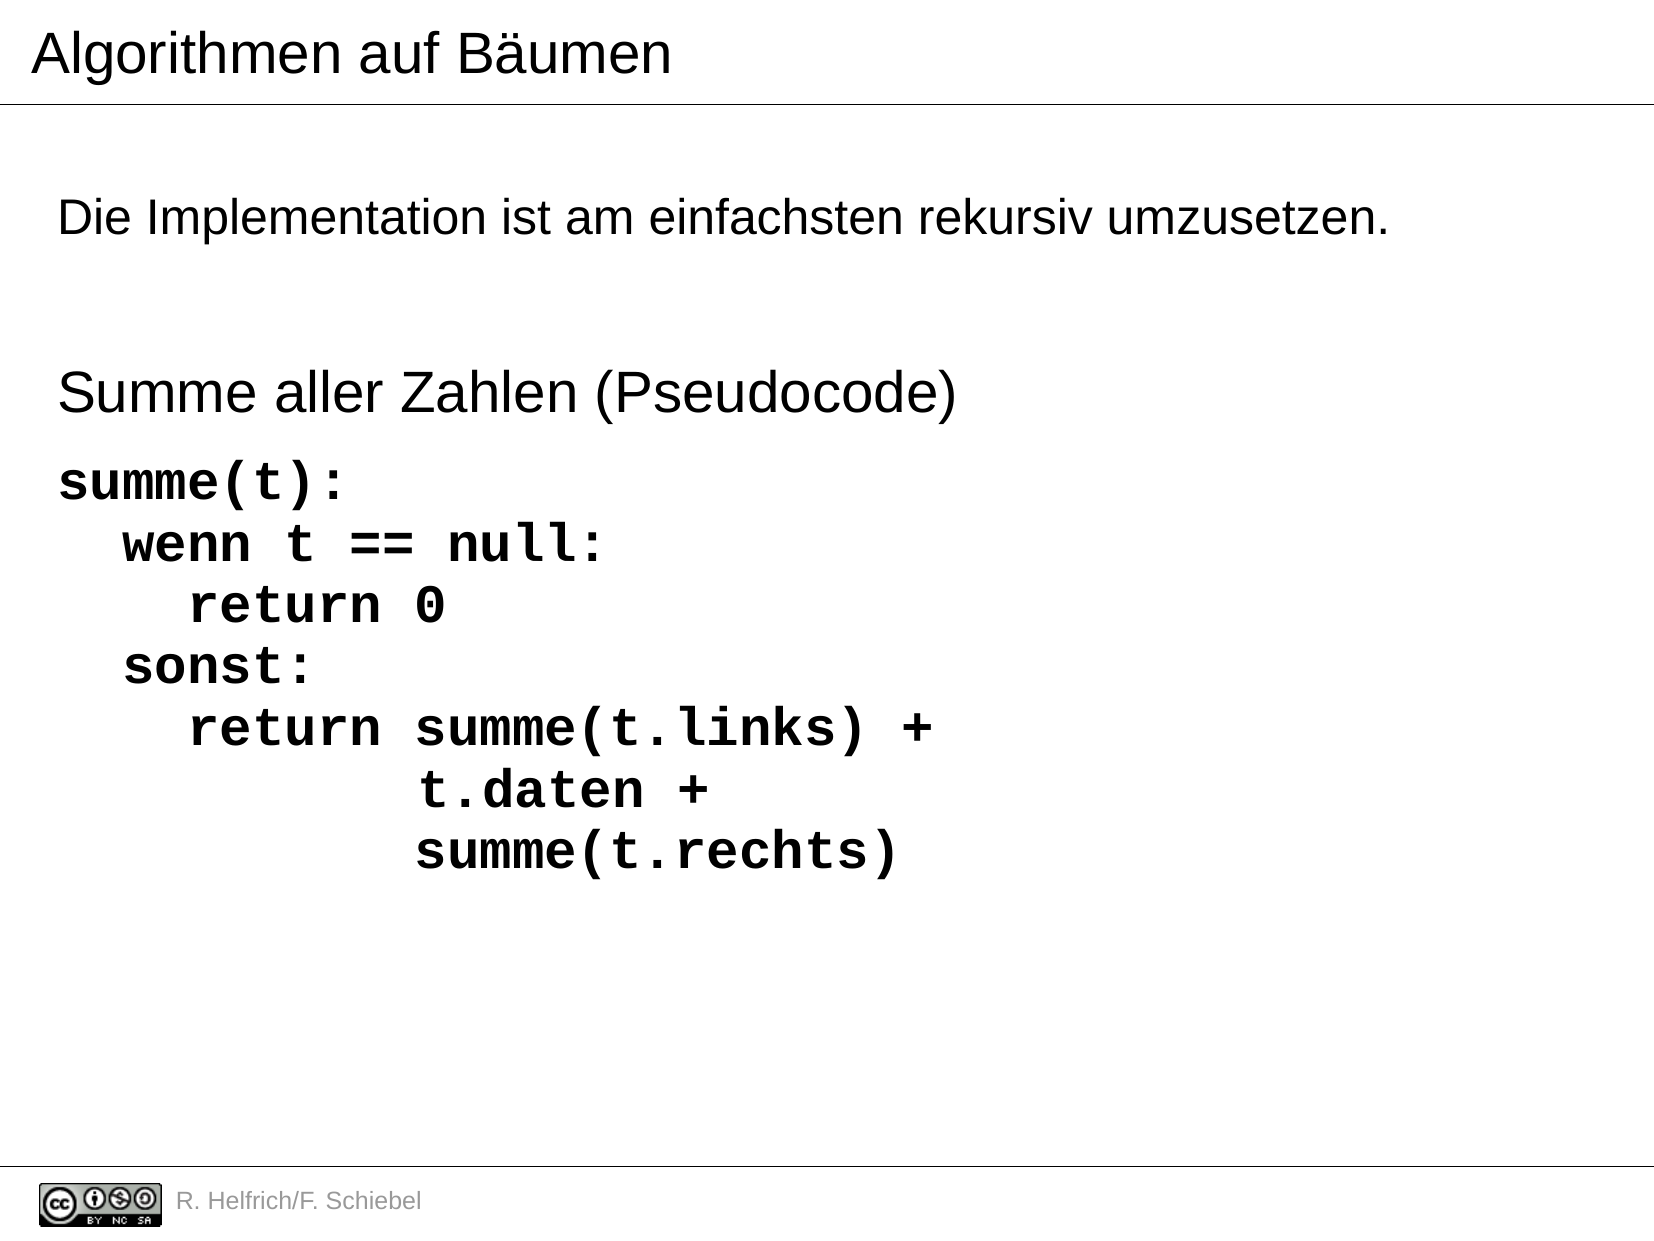

# Algorithmen auf Bäumen
Die Implementation ist am einfachsten rekursiv umzusetzen.
Summe aller Zahlen (Pseudocode)
summe(t):
 wenn t == null:
 return 0
 sonst:
 return summe(t.links) +
				 t.daten +
 summe(t.rechts)